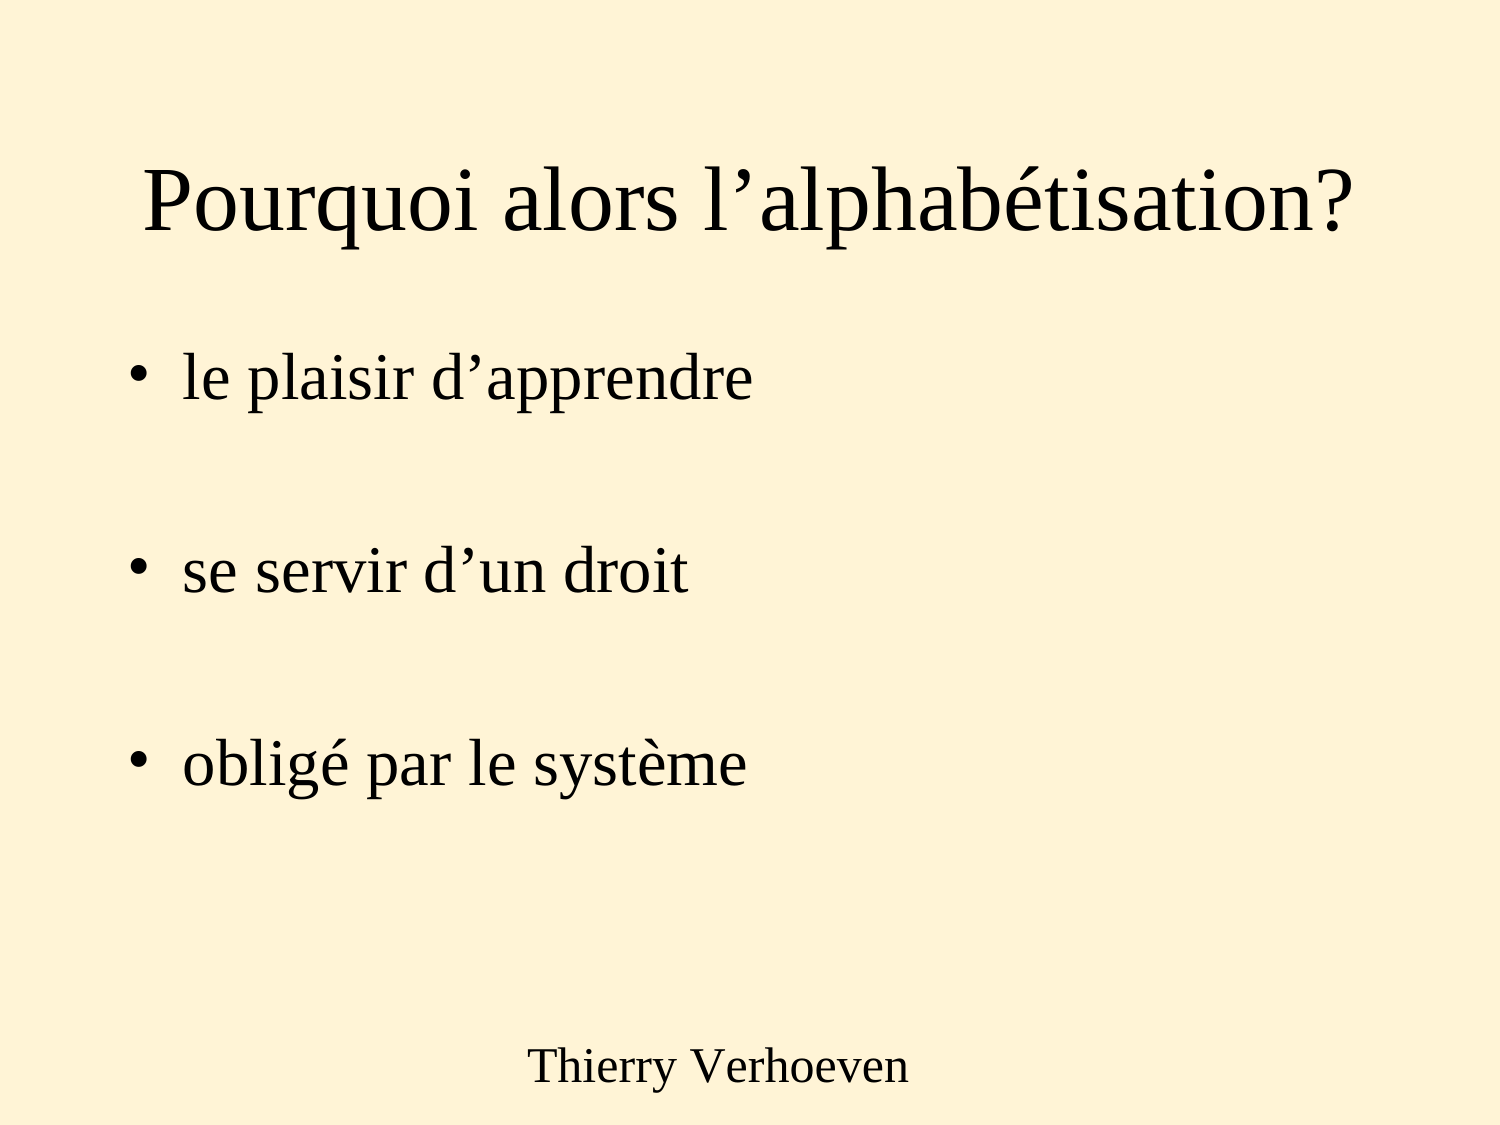

# Pourquoi alors l’alphabétisation?
le plaisir d’apprendre
se servir d’un droit
obligé par le système
Thierry Verhoeven